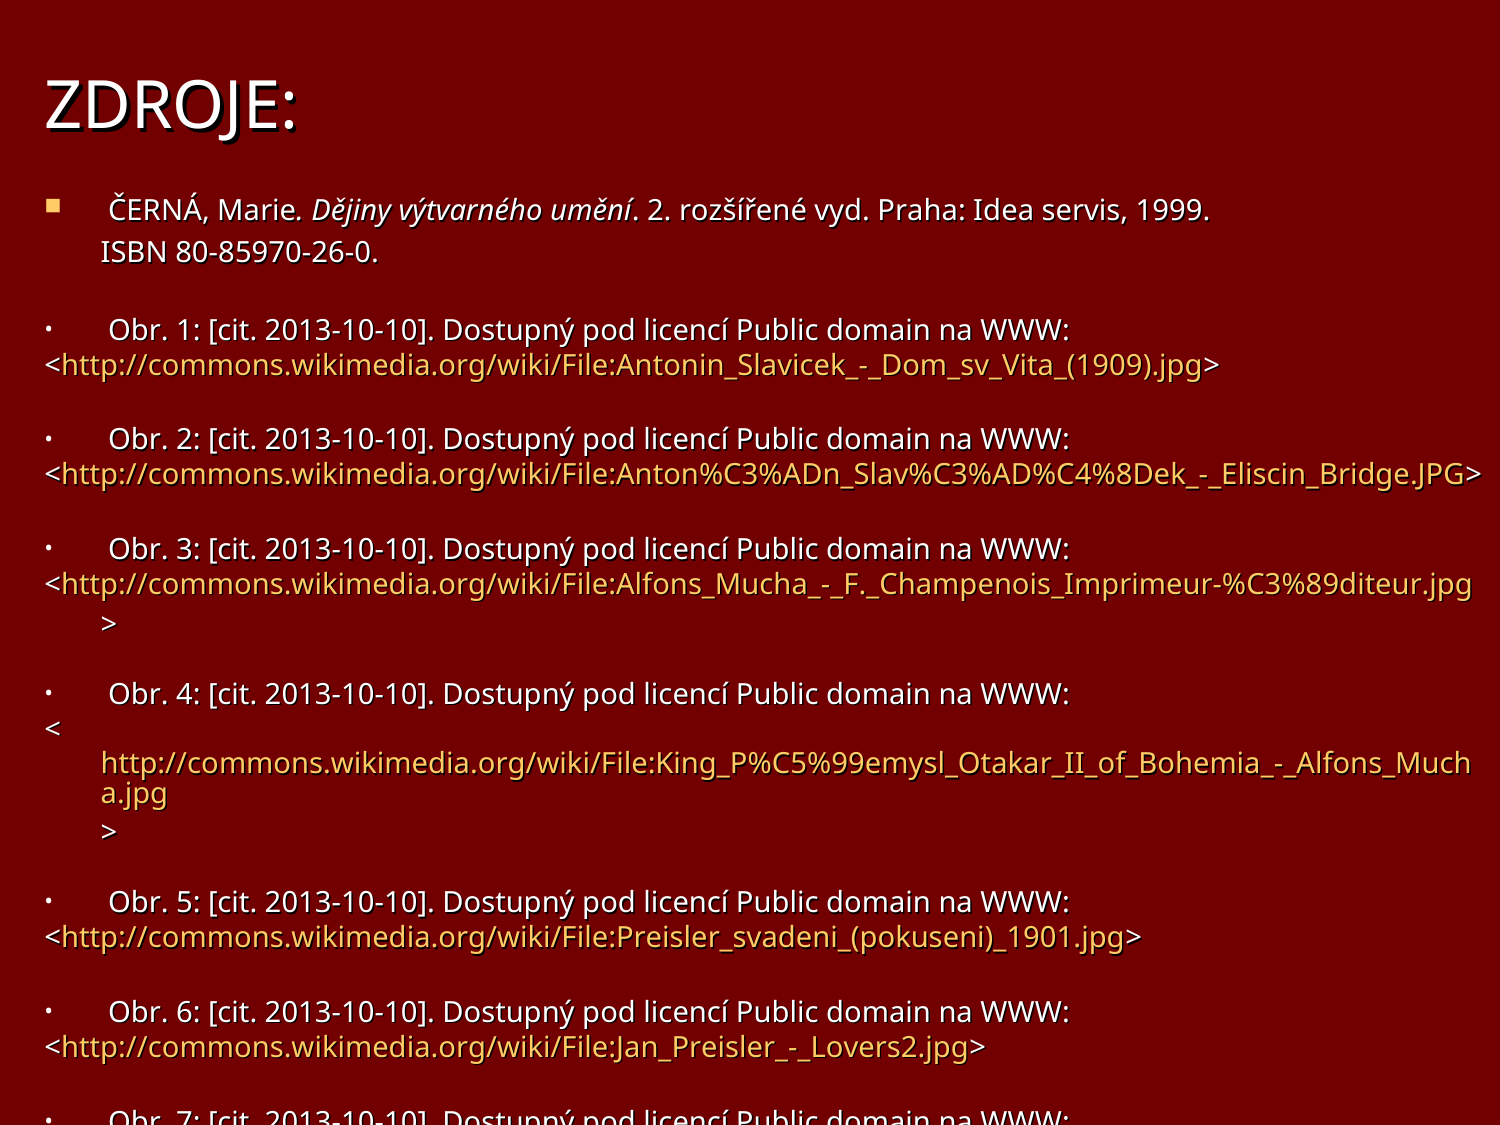

# ZDROJE:
 ČERNÁ, Marie. Dějiny výtvarného umění. 2. rozšířené vyd. Praha: Idea servis, 1999.
	ISBN 80-85970-26-0.
 Obr. 1: [cit. 2013-10-10]. Dostupný pod licencí Public domain na WWW:
<http://commons.wikimedia.org/wiki/File:Antonin_Slavicek_-_Dom_sv_Vita_(1909).jpg>
 Obr. 2: [cit. 2013-10-10]. Dostupný pod licencí Public domain na WWW:
<http://commons.wikimedia.org/wiki/File:Anton%C3%ADn_Slav%C3%AD%C4%8Dek_-_Eliscin_Bridge.JPG>
 Obr. 3: [cit. 2013-10-10]. Dostupný pod licencí Public domain na WWW:
<http://commons.wikimedia.org/wiki/File:Alfons_Mucha_-_F._Champenois_Imprimeur-%C3%89diteur.jpg>
 Obr. 4: [cit. 2013-10-10]. Dostupný pod licencí Public domain na WWW:
<http://commons.wikimedia.org/wiki/File:King_P%C5%99emysl_Otakar_II_of_Bohemia_-_Alfons_Mucha.jpg>
 Obr. 5: [cit. 2013-10-10]. Dostupný pod licencí Public domain na WWW:
<http://commons.wikimedia.org/wiki/File:Preisler_svadeni_(pokuseni)_1901.jpg>
 Obr. 6: [cit. 2013-10-10]. Dostupný pod licencí Public domain na WWW:
<http://commons.wikimedia.org/wiki/File:Jan_Preisler_-_Lovers2.jpg>
 Obr. 7: [cit. 2013-10-10]. Dostupný pod licencí Public domain na WWW:
<http://commons.wikimedia.org/wiki/File:Schikaneder_-_Straoprazska_zakouti.jpg>